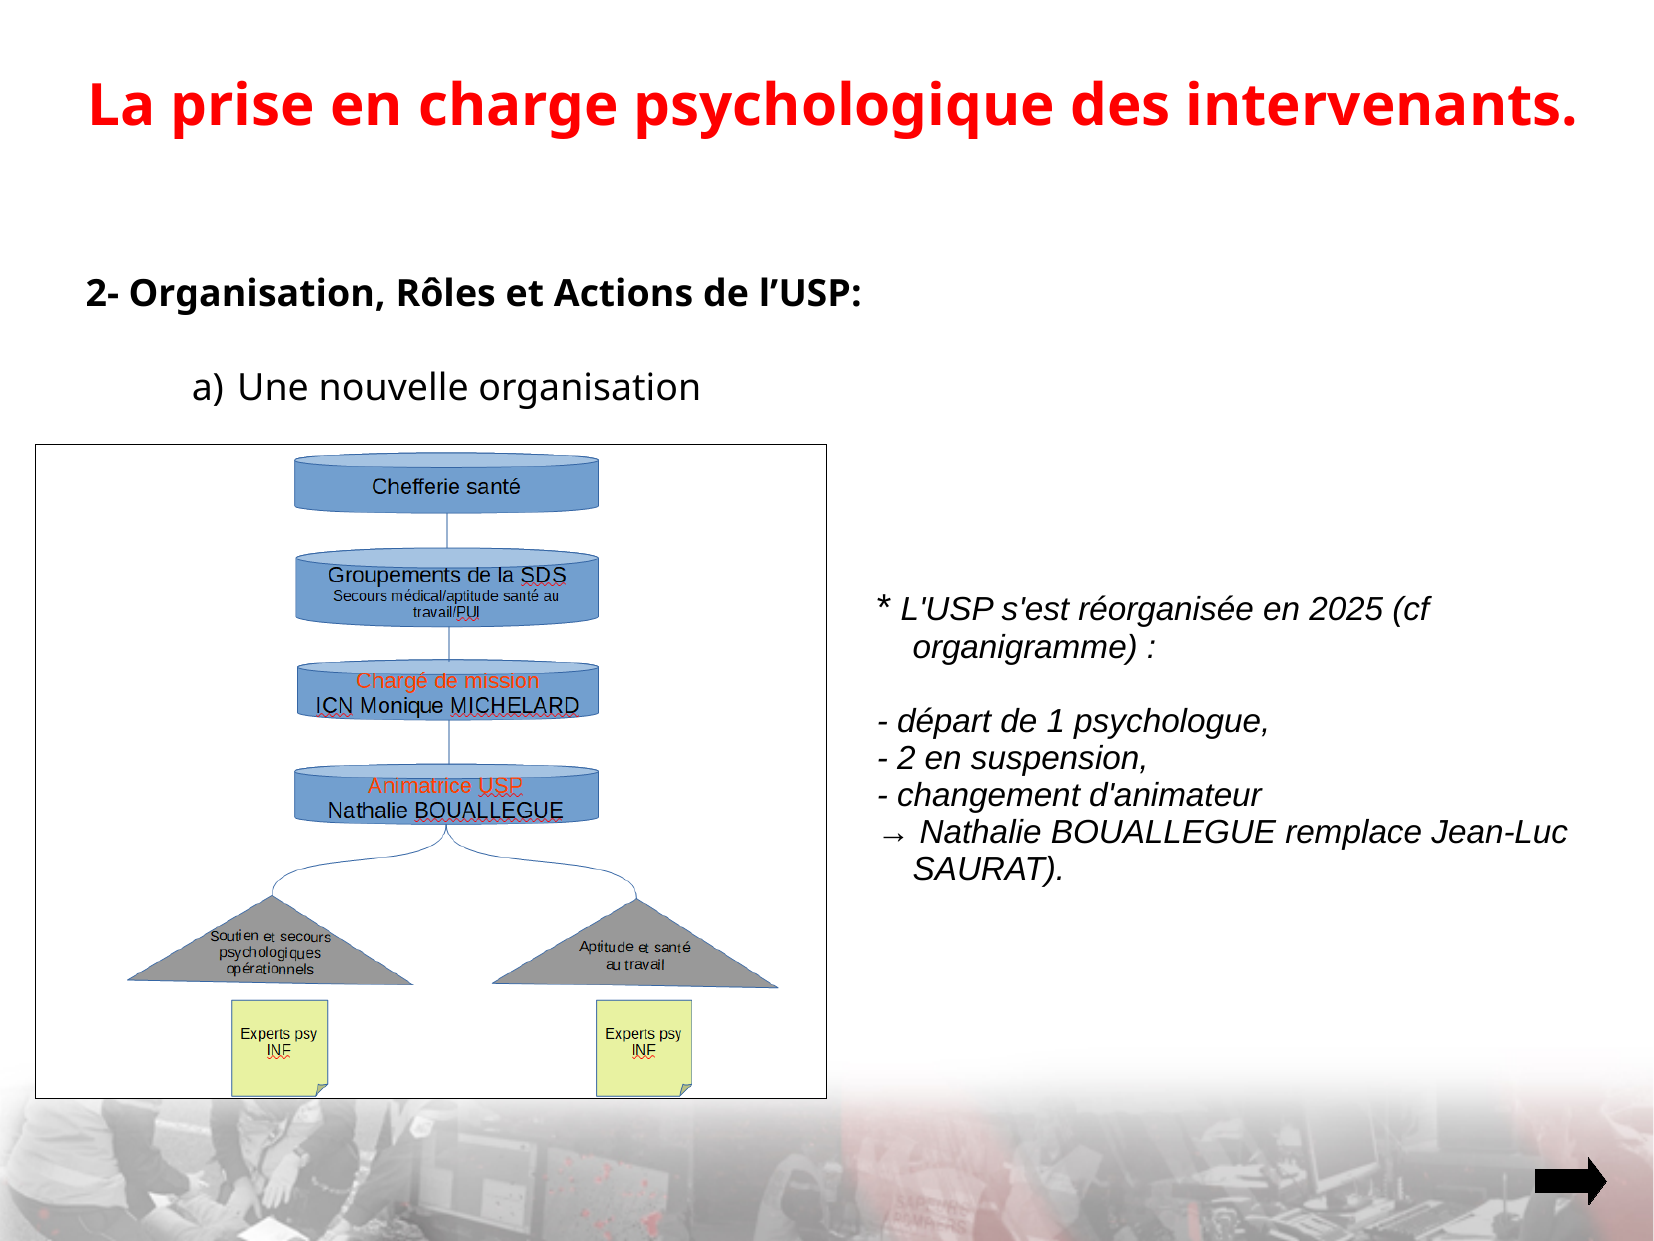

# La prise en charge psychologique des intervenants.
2- Organisation, Rôles et Actions de l’USP:
 Une nouvelle organisation
* L'USP s'est réorganisée en 2025 (cf organigramme) :
- départ de 1 psychologue,
- 2 en suspension,
- changement d'animateur
→ Nathalie BOUALLEGUE remplace Jean-Luc SAURAT).